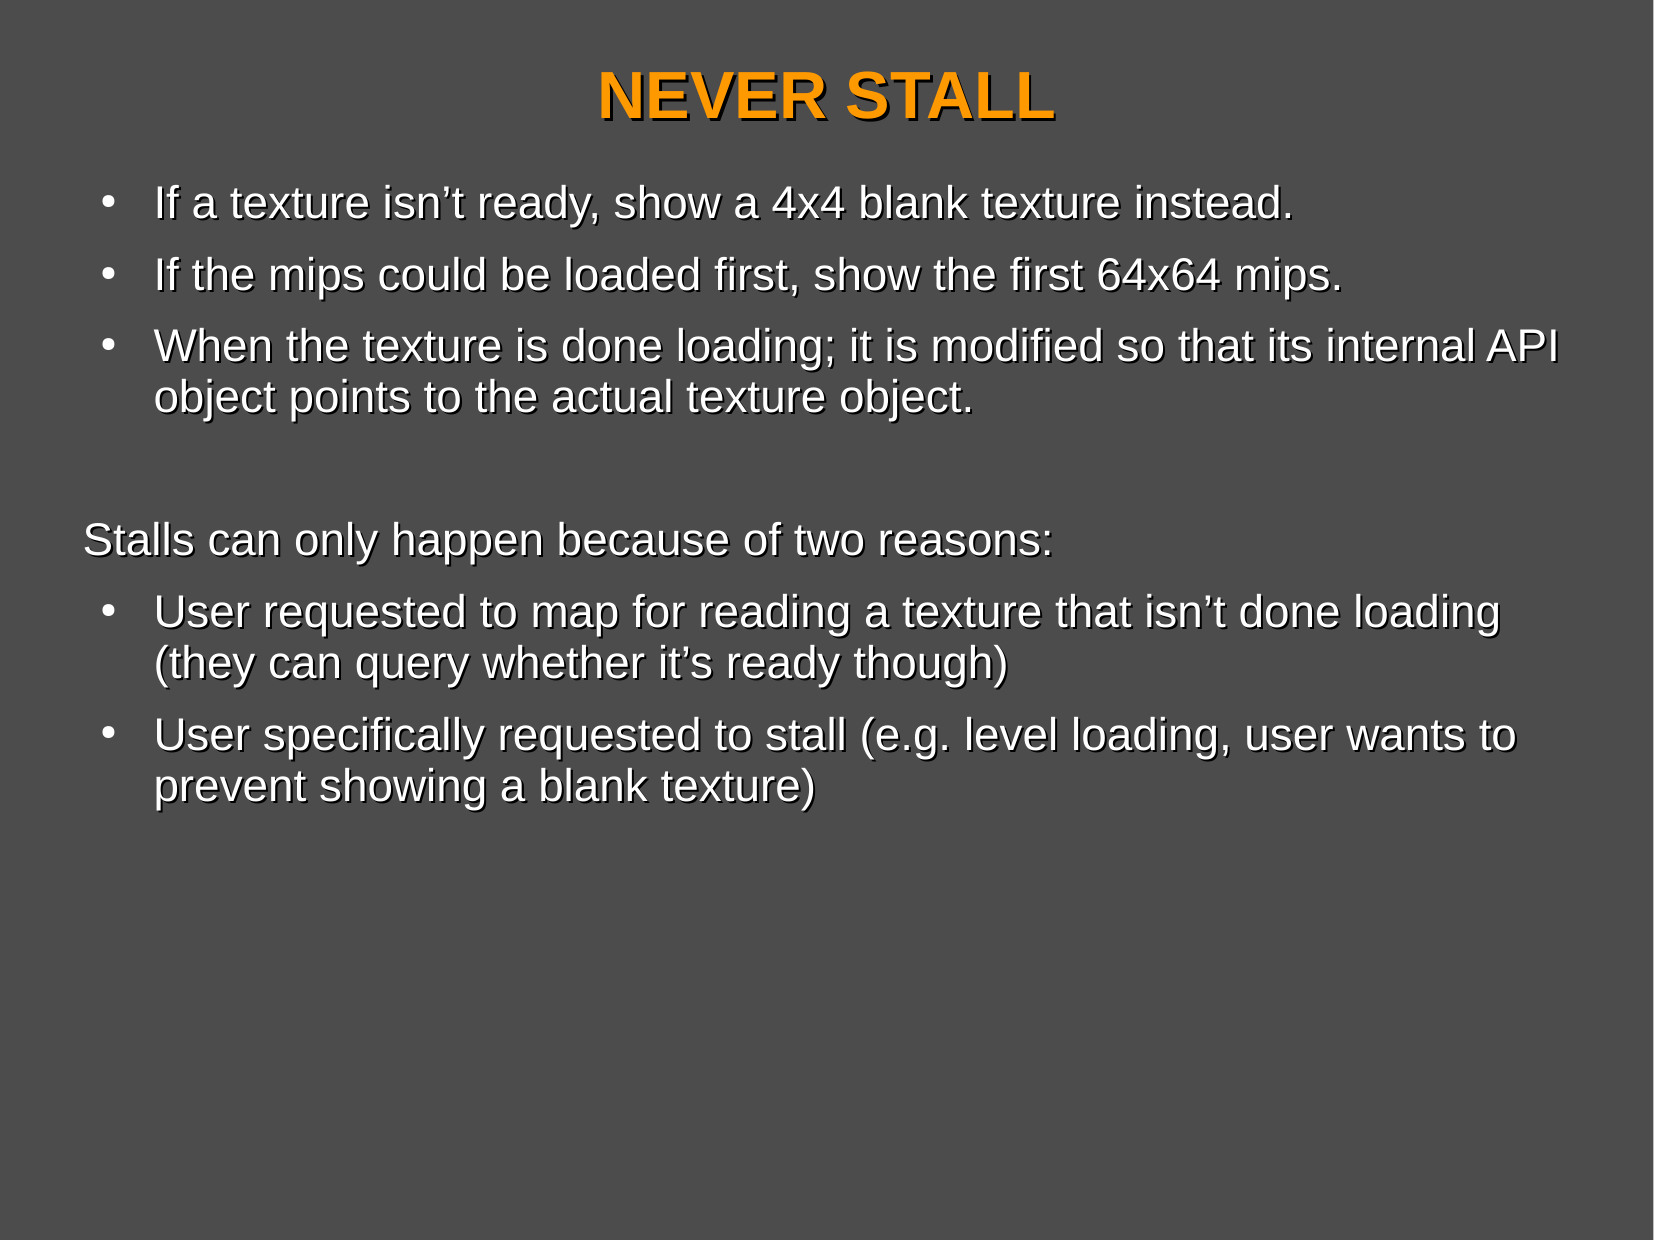

# NEVER STALL
If a texture isn’t ready, show a 4x4 blank texture instead.
If the mips could be loaded first, show the first 64x64 mips.
When the texture is done loading; it is modified so that its internal API object points to the actual texture object.
Stalls can only happen because of two reasons:
User requested to map for reading a texture that isn’t done loading (they can query whether it’s ready though)
User specifically requested to stall (e.g. level loading, user wants to prevent showing a blank texture)